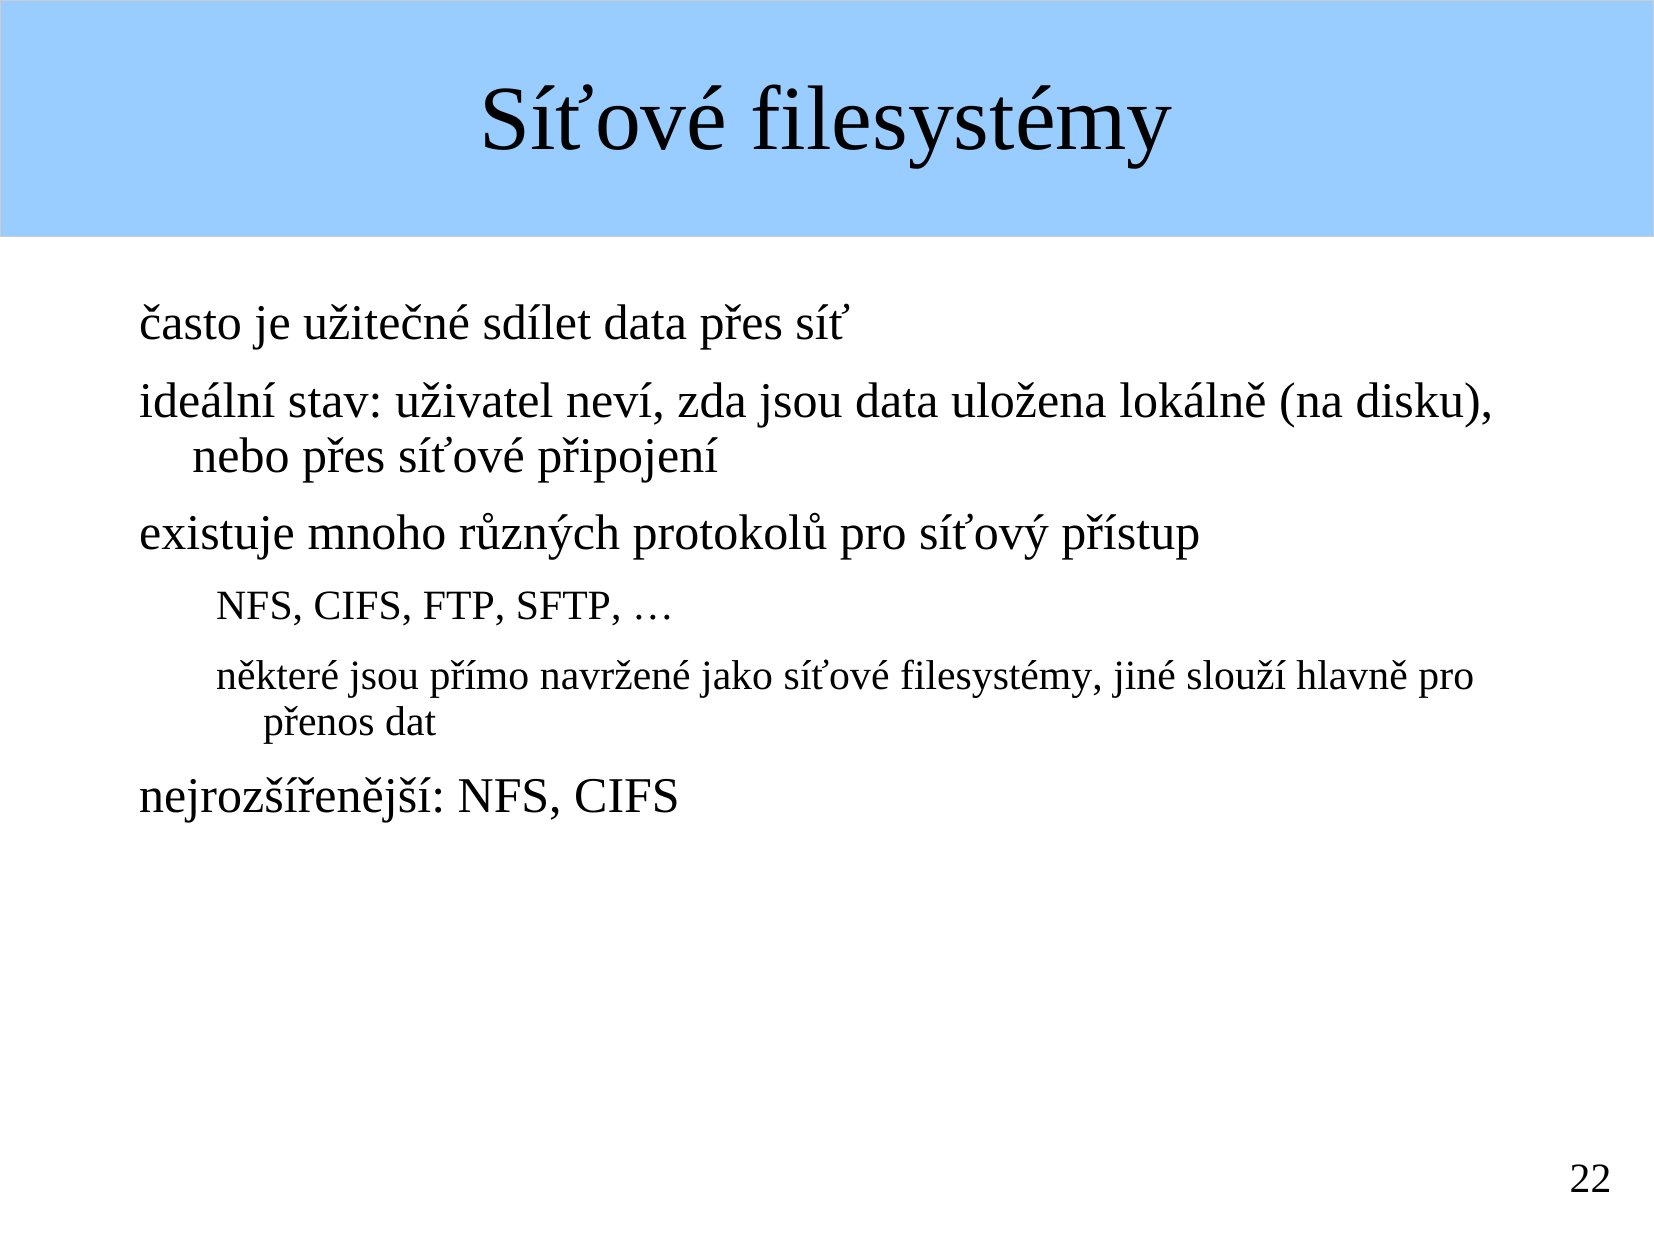

# Síťové filesystémy
často je užitečné sdílet data přes síť
ideální stav: uživatel neví, zda jsou data uložena lokálně (na disku), nebo přes síťové připojení
existuje mnoho různých protokolů pro síťový přístup
NFS, CIFS, FTP, SFTP, …
některé jsou přímo navržené jako síťové filesystémy, jiné slouží hlavně pro přenos dat
nejrozšířenější: NFS, CIFS